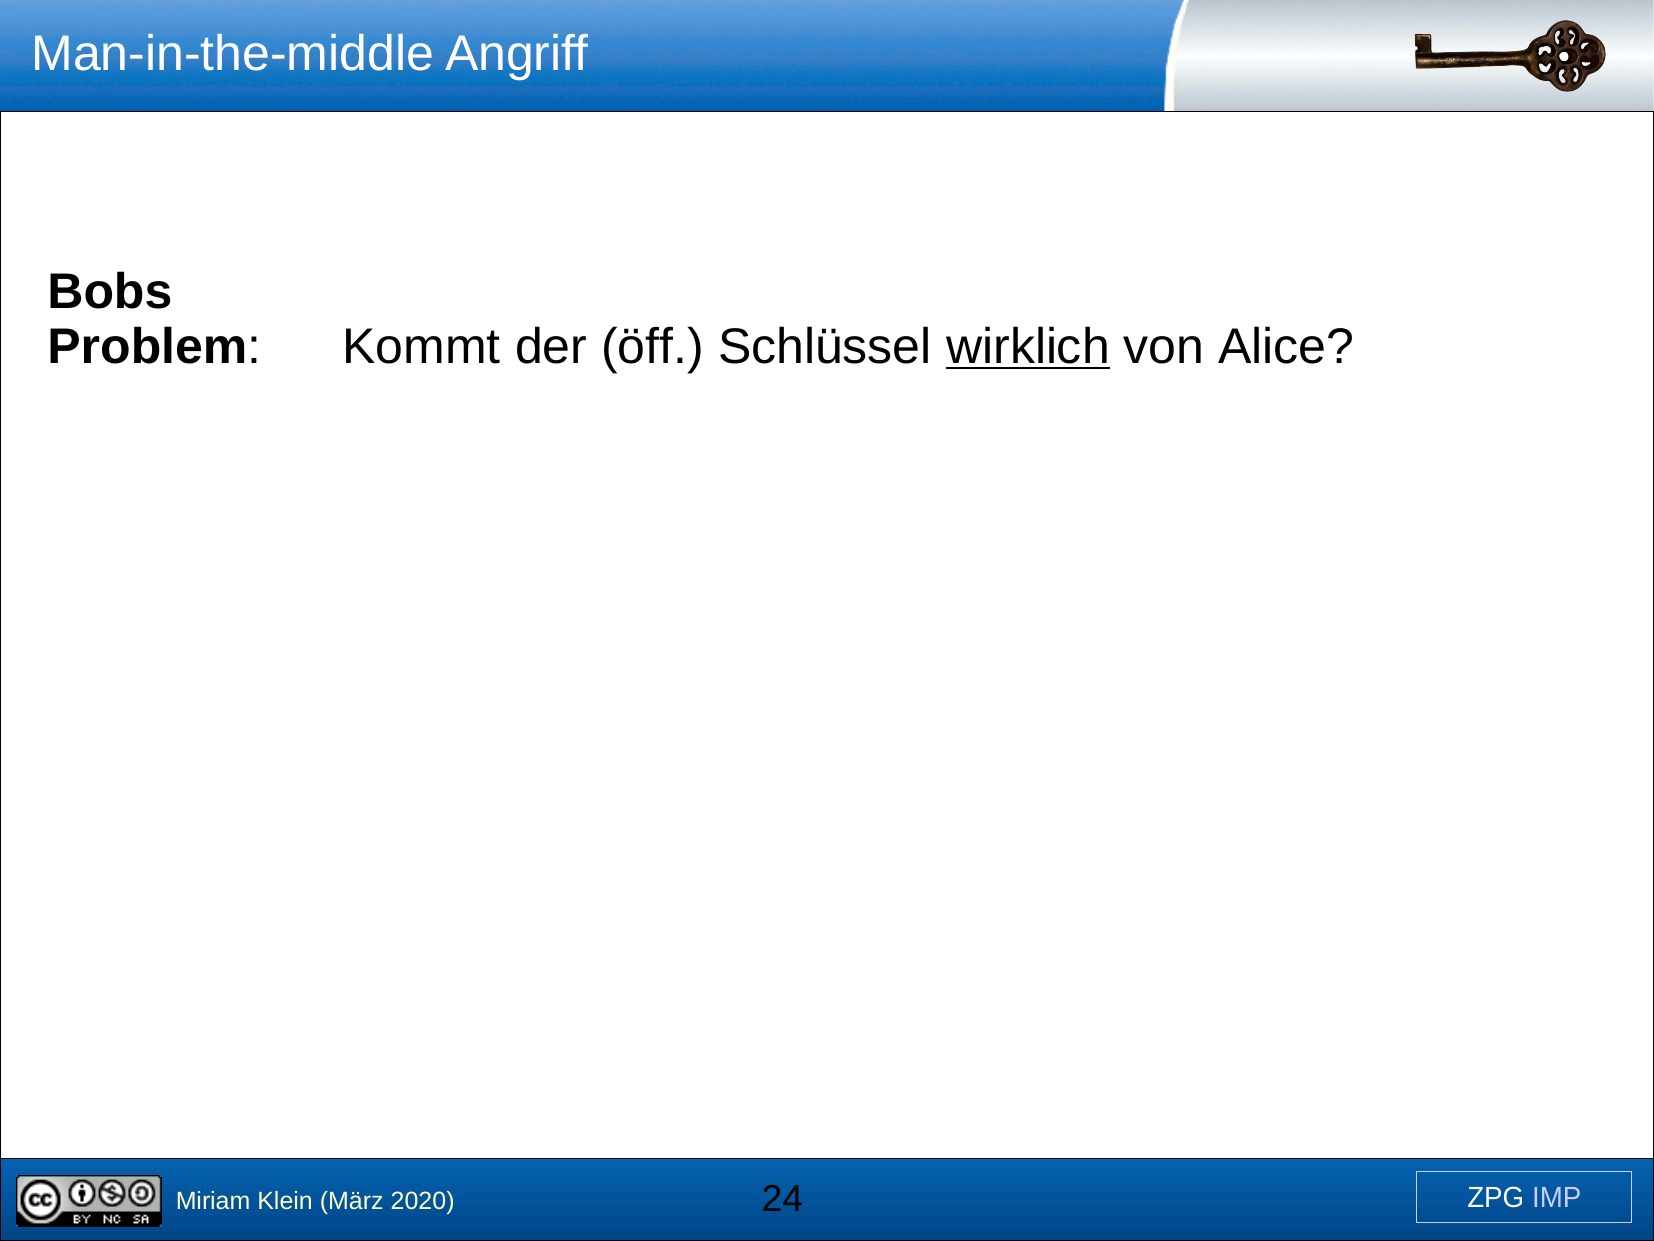

# Man-in-the-middle Angriff
Bobs
Problem: 	Kommt der (öff.) Schlüssel wirklich von Alice?
24